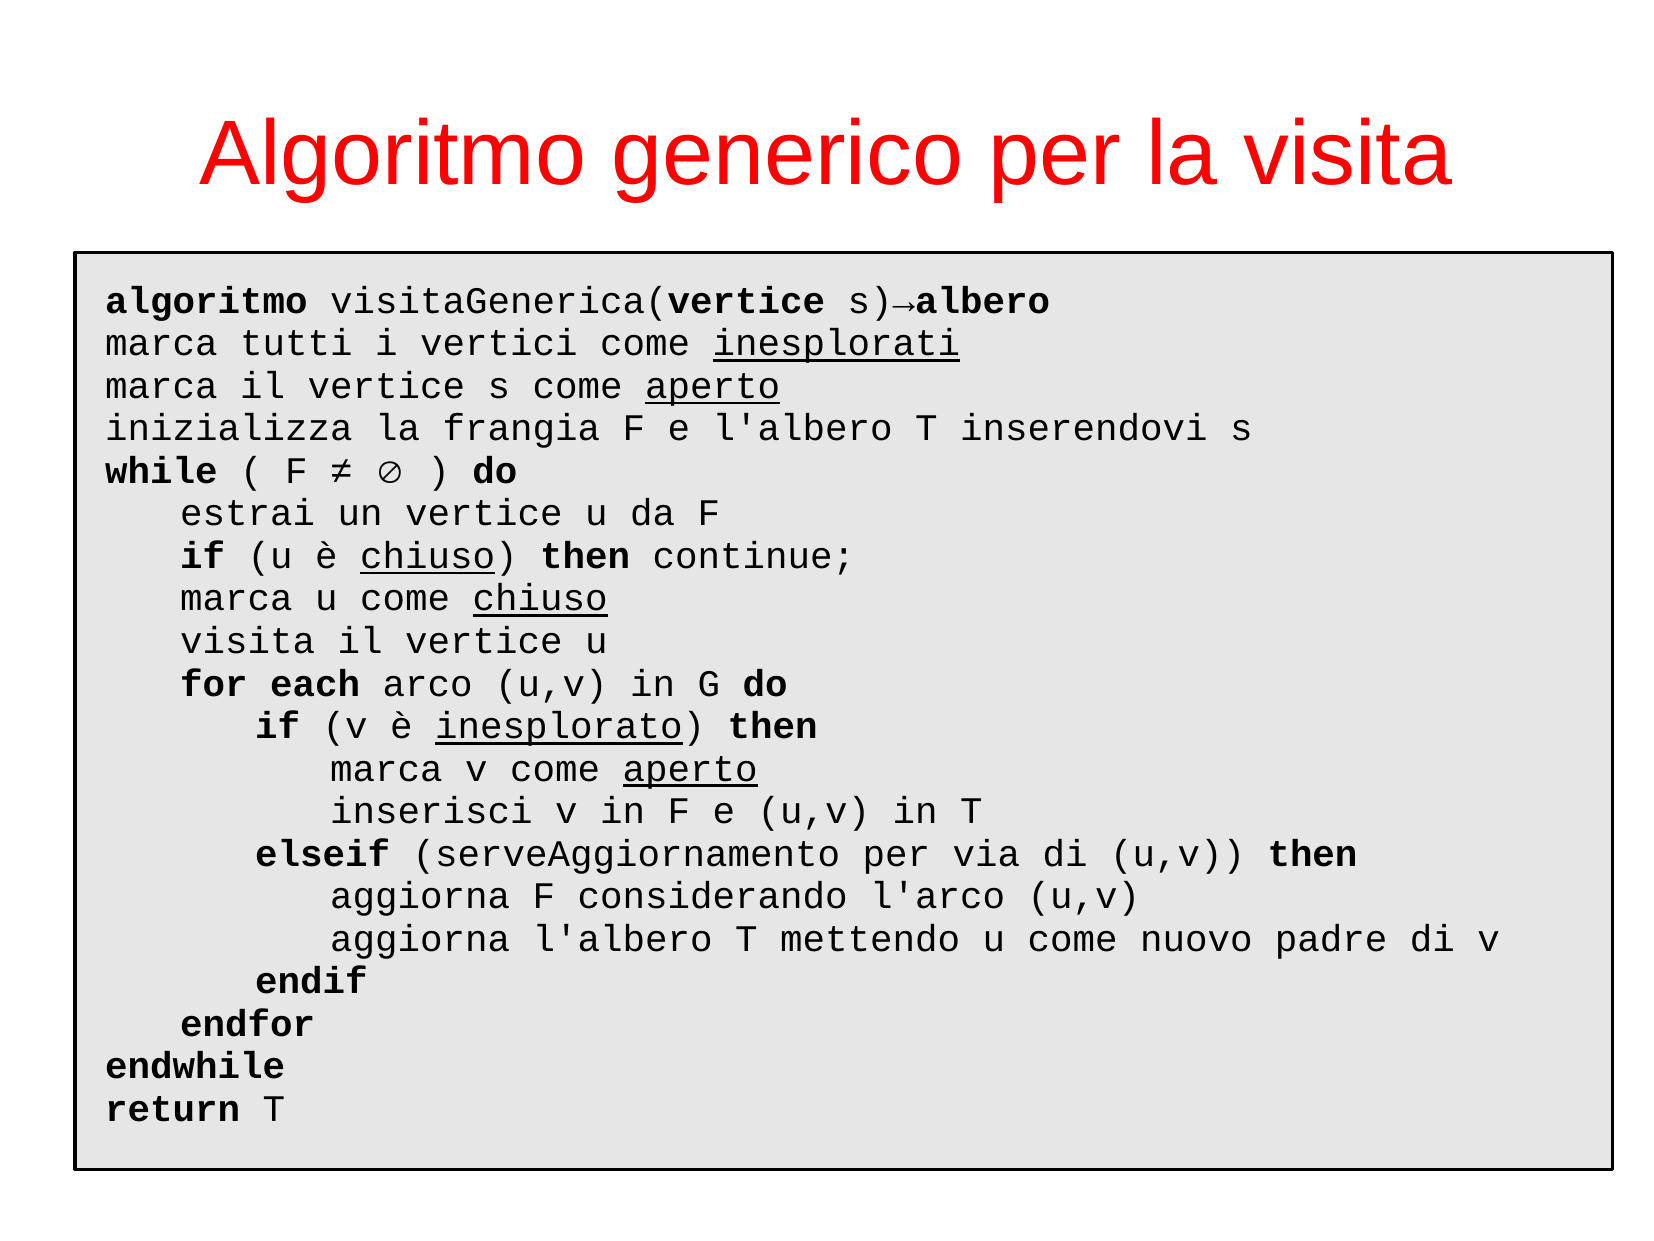

# Algoritmo generico per la visita
algoritmo visitaGenerica(vertice s)→albero
marca tutti i vertici come inesplorati
marca il vertice s come aperto
inizializza la frangia F e l'albero T inserendovi s
while ( F ≠  ) do
	estrai un vertice u da F
	if (u è chiuso) then continue;
	marca u come chiuso
	visita il vertice u
	for each arco (u,v) in G do
		if (v è inesplorato) then
			marca v come aperto
			inserisci v in F e (u,v) in T
		elseif (serveAggiornamento per via di (u,v)) then
			aggiorna F considerando l'arco (u,v)
			aggiorna l'albero T mettendo u come nuovo padre di v
		endif
	endfor
endwhile
return T
Algoritmi e Strutture Dati
11